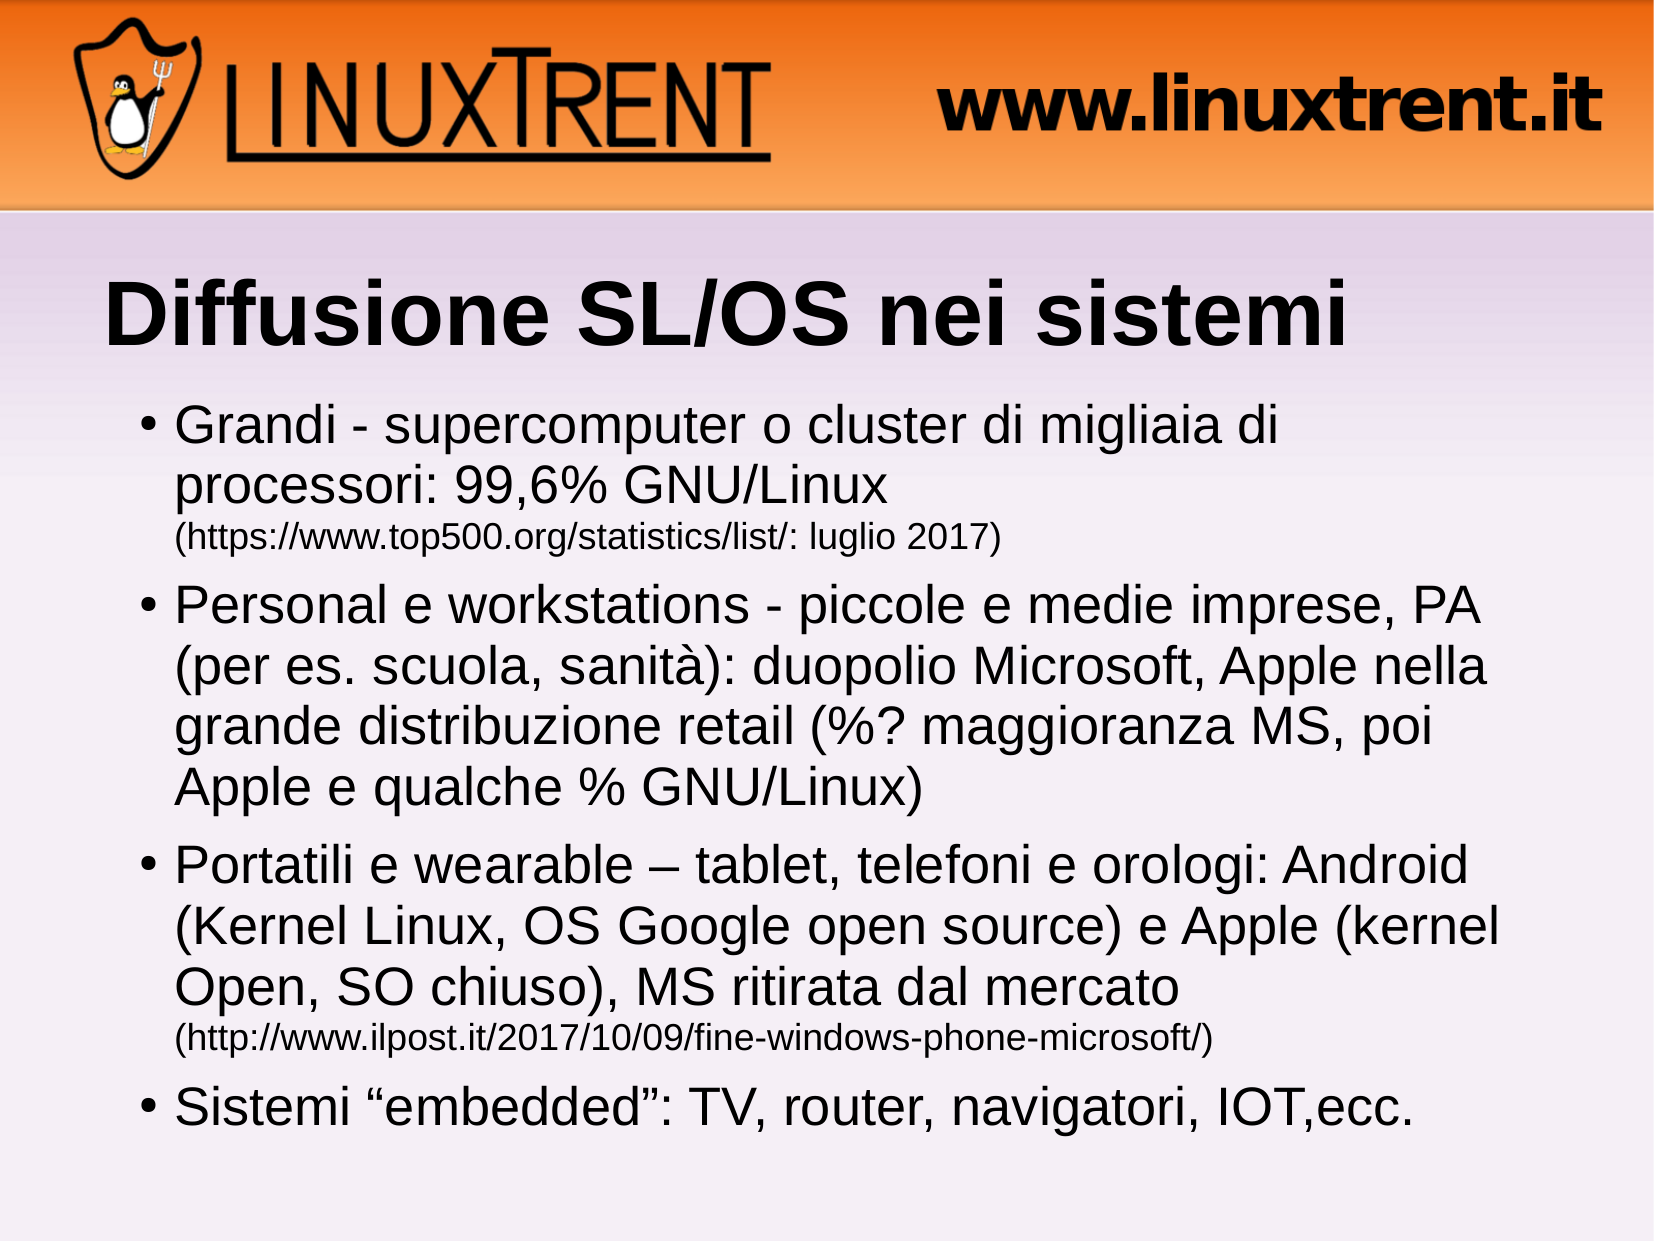

Diffusione SL/OS nei sistemi
Grandi - supercomputer o cluster di migliaia di processori: 99,6% GNU/Linux
(https://www.top500.org/statistics/list/: luglio 2017)
Personal e workstations - piccole e medie imprese, PA (per es. scuola, sanità): duopolio Microsoft, Apple nella grande distribuzione retail (%? maggioranza MS, poi Apple e qualche % GNU/Linux)
Portatili e wearable – tablet, telefoni e orologi: Android (Kernel Linux, OS Google open source) e Apple (kernel Open, SO chiuso), MS ritirata dal mercato
(http://www.ilpost.it/2017/10/09/fine-windows-phone-microsoft/)
Sistemi “embedded”: TV, router, navigatori, IOT,ecc.